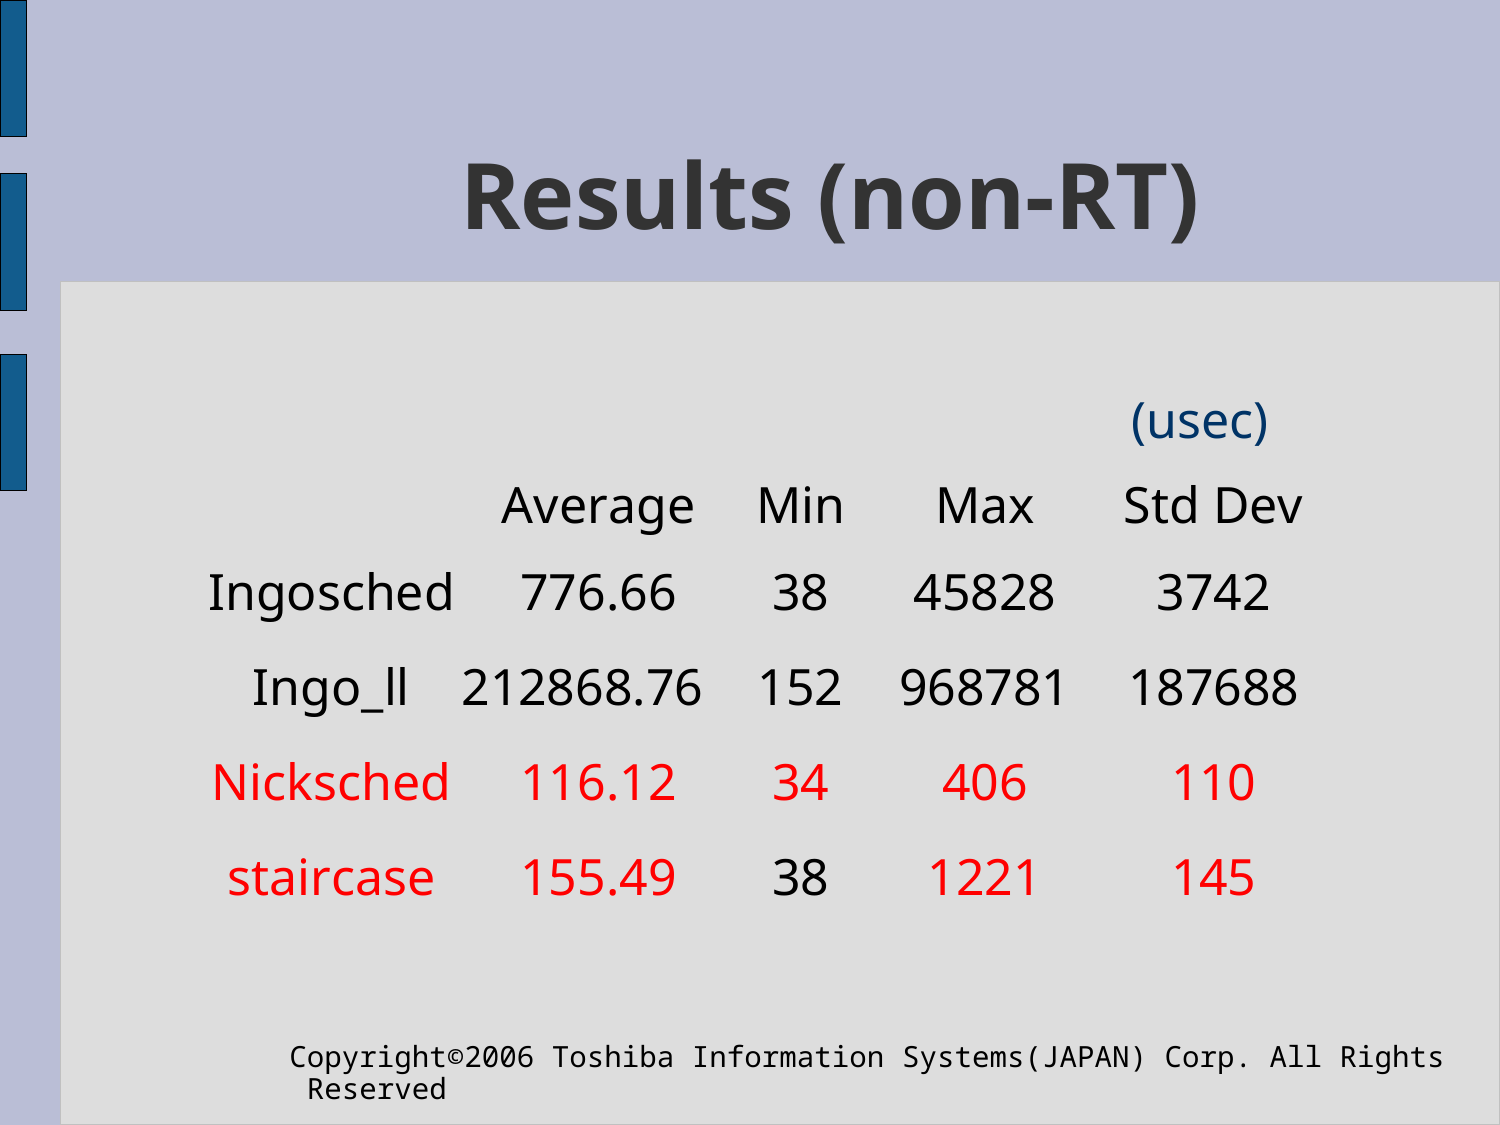

# Results (non-RT)
(usec)
Average
Min
Max
Std Dev
Ingosched
776.66
38
45828
3742
Ingo_ll
212868.76
152
968781
187688
Nicksched
116.12
34
406
110
staircase
155.49
38
1221
145
Copyright©2006 Toshiba Information Systems(JAPAN) Corp. All Rights Reserved